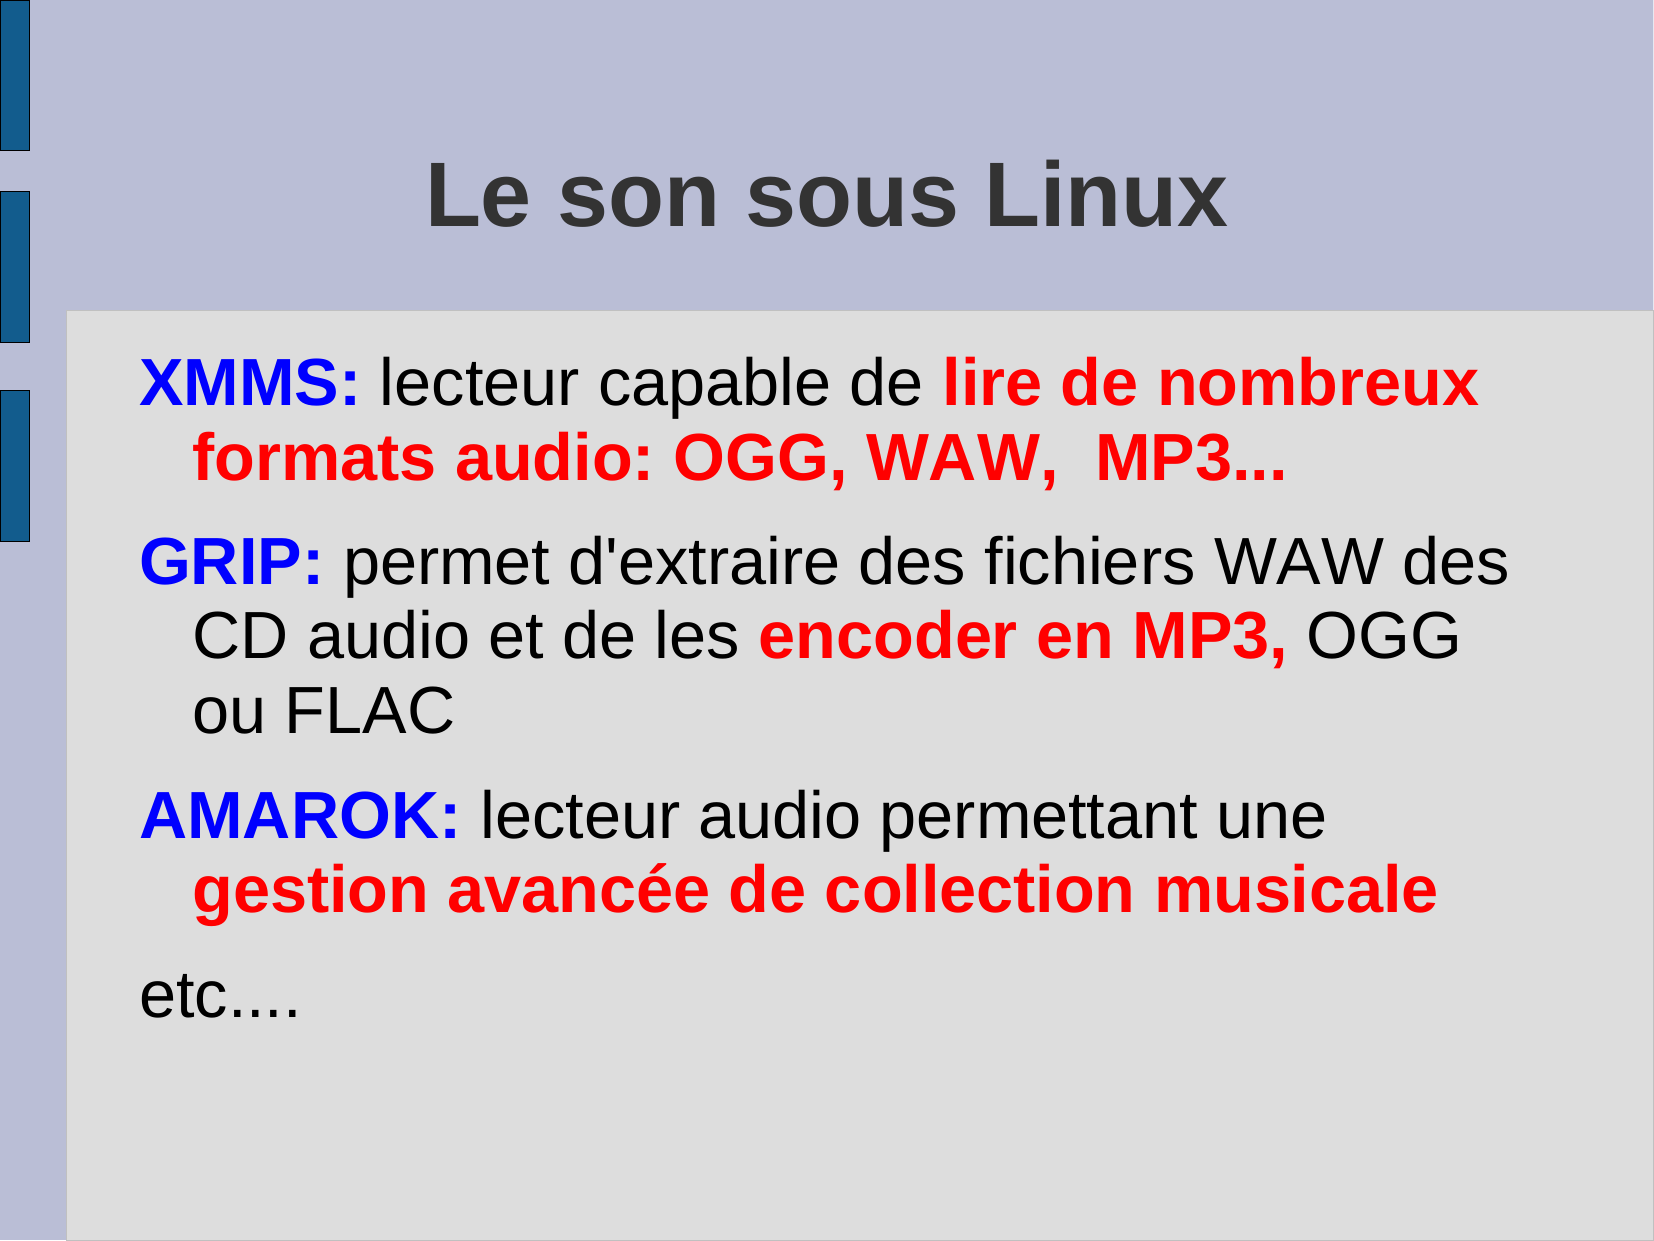

# Le son sous Linux
XMMS: lecteur capable de lire de nombreux formats audio: OGG, WAW, MP3...
GRIP: permet d'extraire des fichiers WAW des CD audio et de les encoder en MP3, OGG ou FLAC
AMAROK: lecteur audio permettant une gestion avancée de collection musicale
etc....